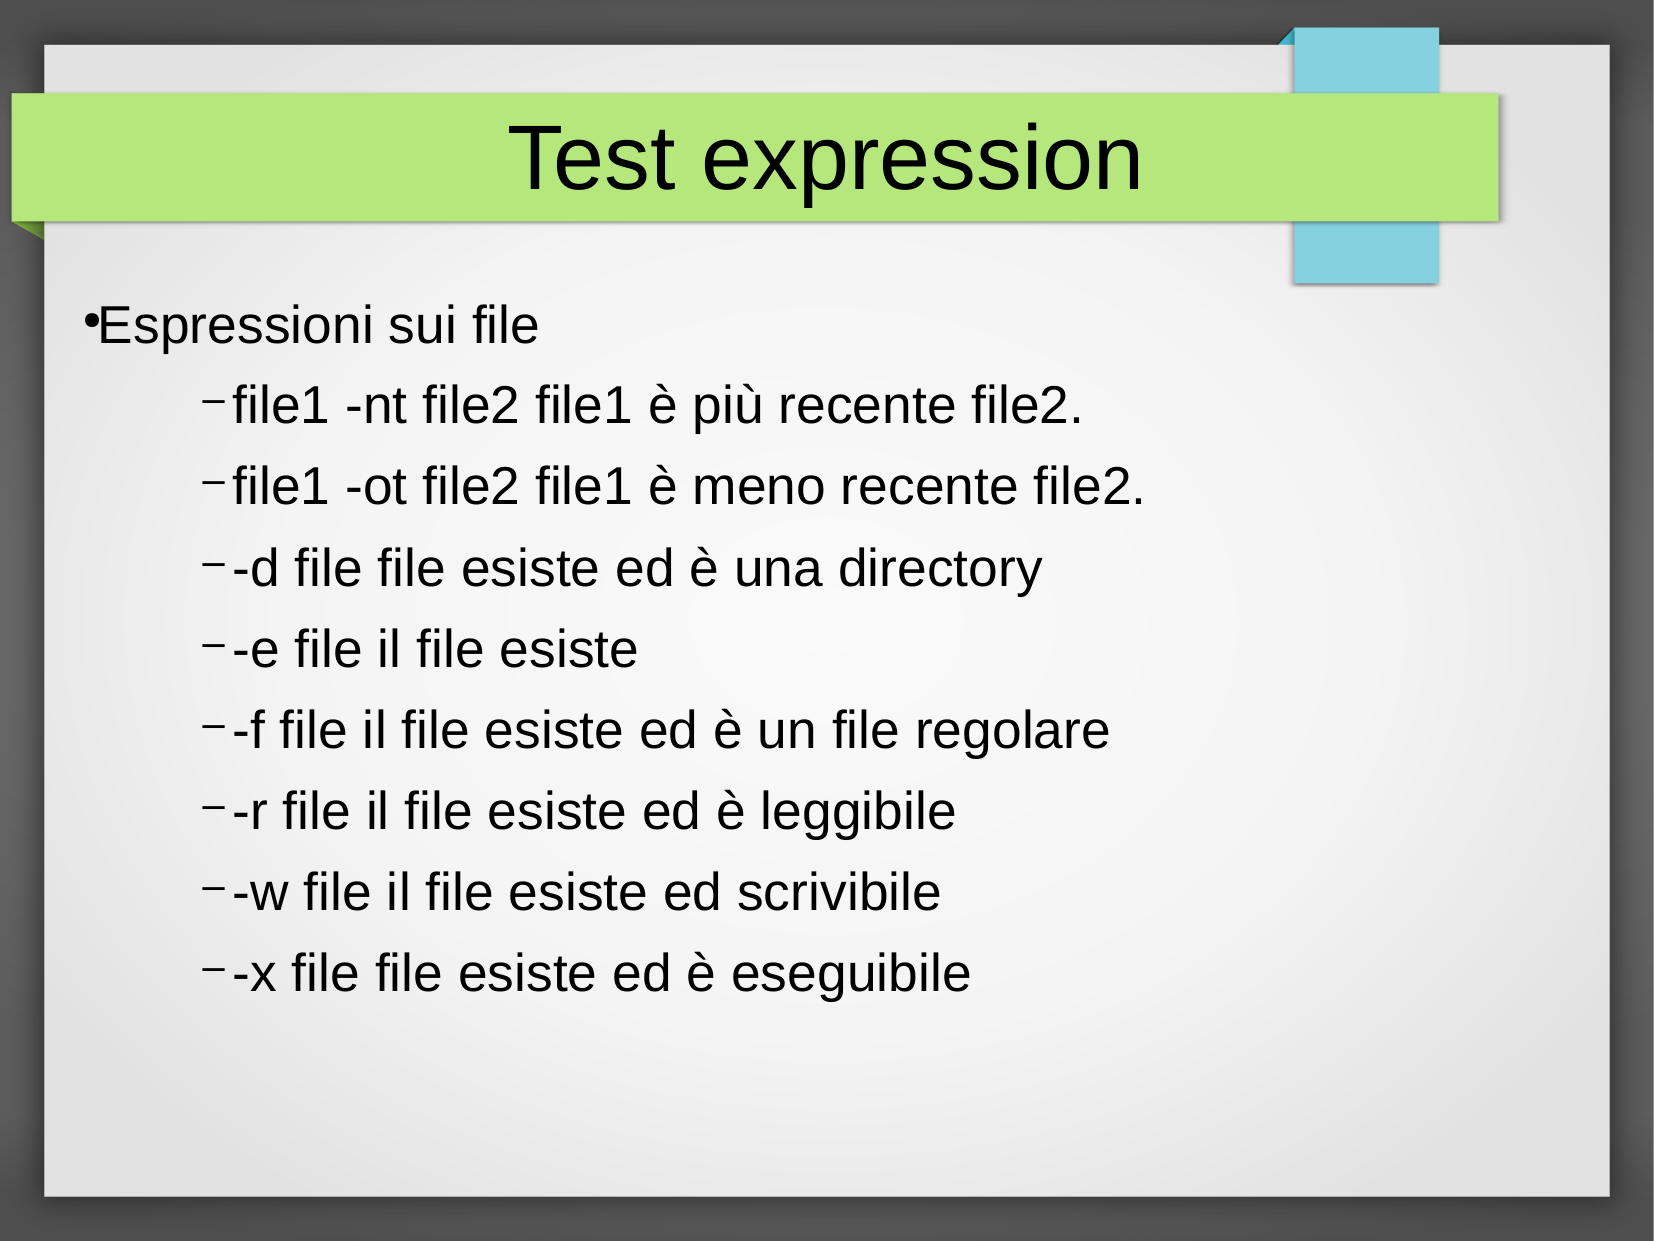

# Test expression
Espressioni sui file
file1 -nt file2 file1 è più recente file2.
file1 -ot file2 file1 è meno recente file2.
-d file file esiste ed è una directory
-e file il file esiste
-f file il file esiste ed è un file regolare
-r file il file esiste ed è leggibile
-w file il file esiste ed scrivibile
-x file file esiste ed è eseguibile